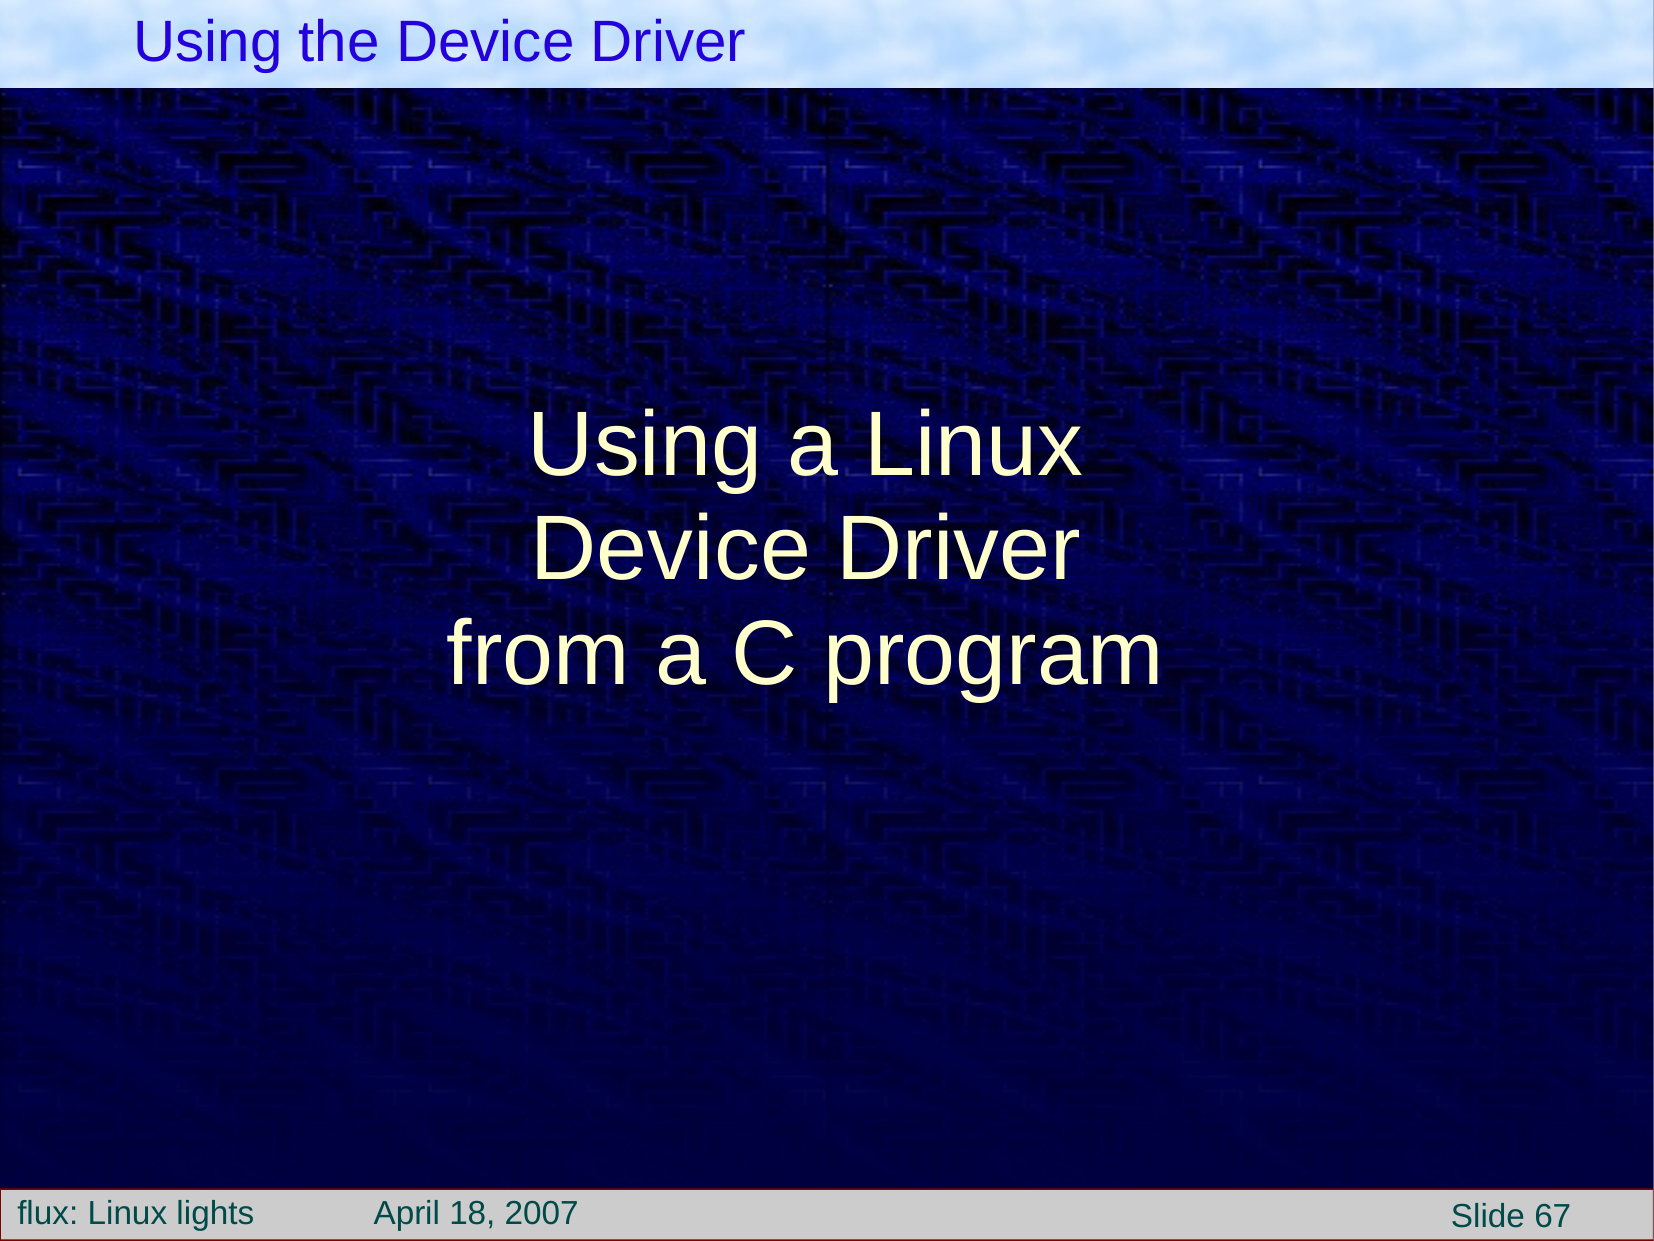

Using the Device Driver
# Using a Linux Device Driver from a C program
flux: Linux lights	April 18, 2007
Slide